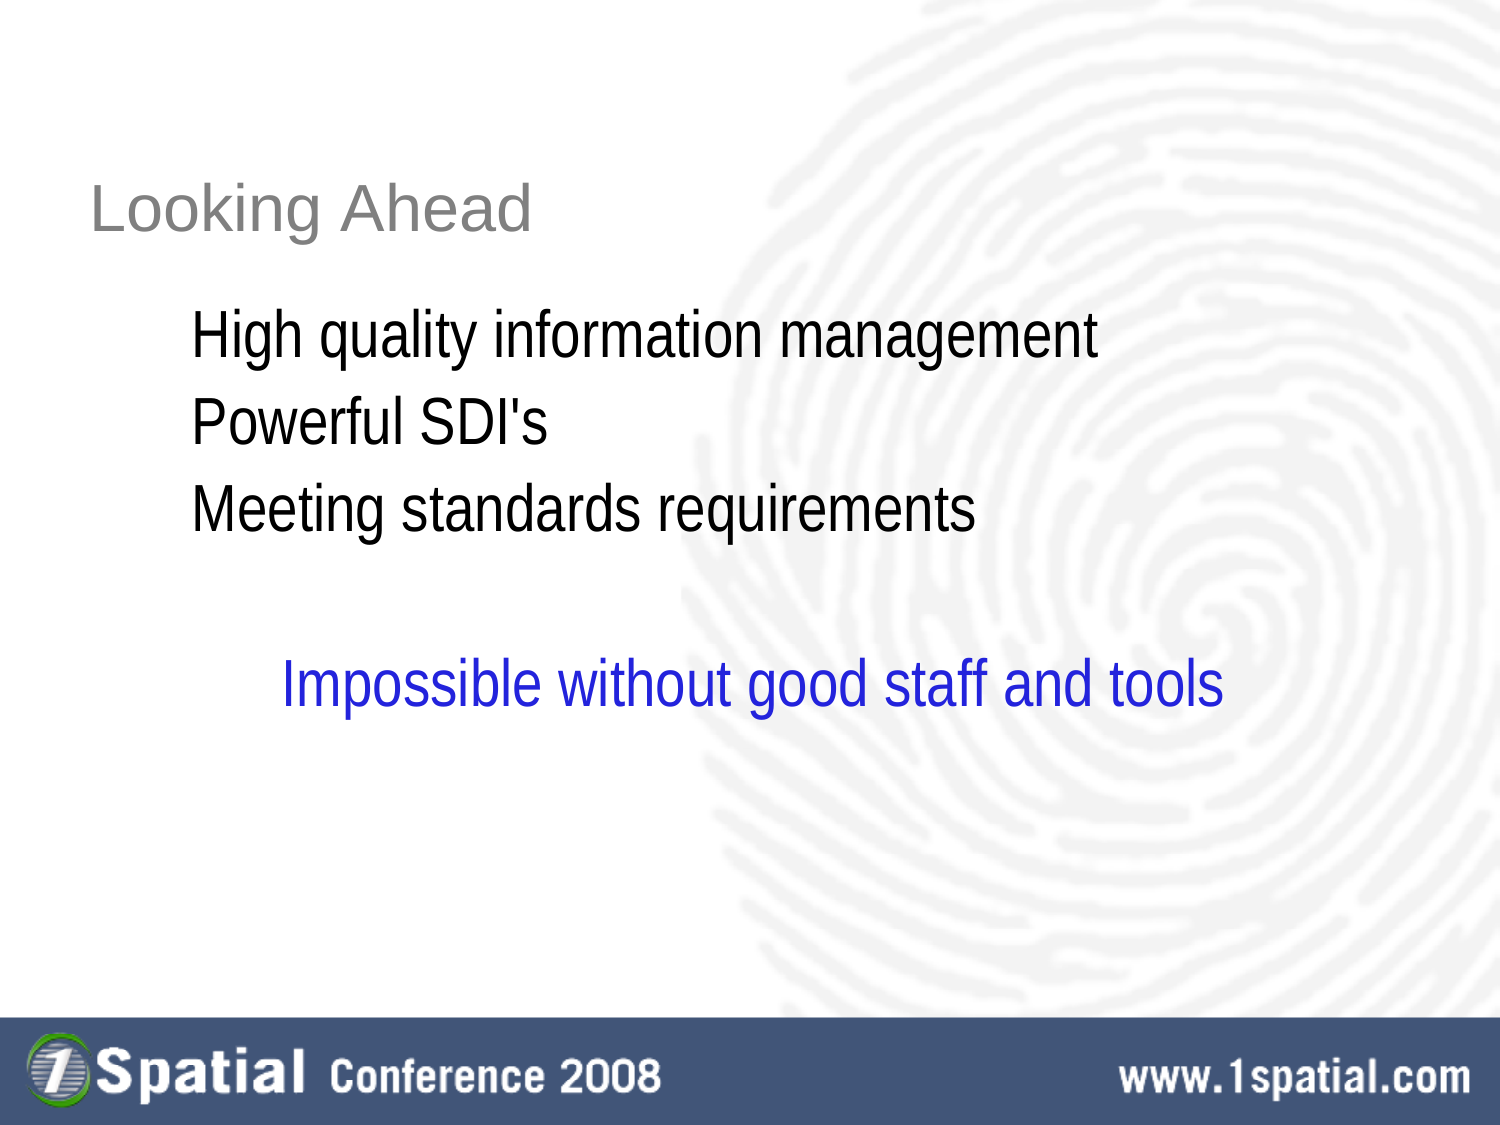

# Looking Ahead
High quality information management
Powerful SDI's
Meeting standards requirements
Impossible without good staff and tools